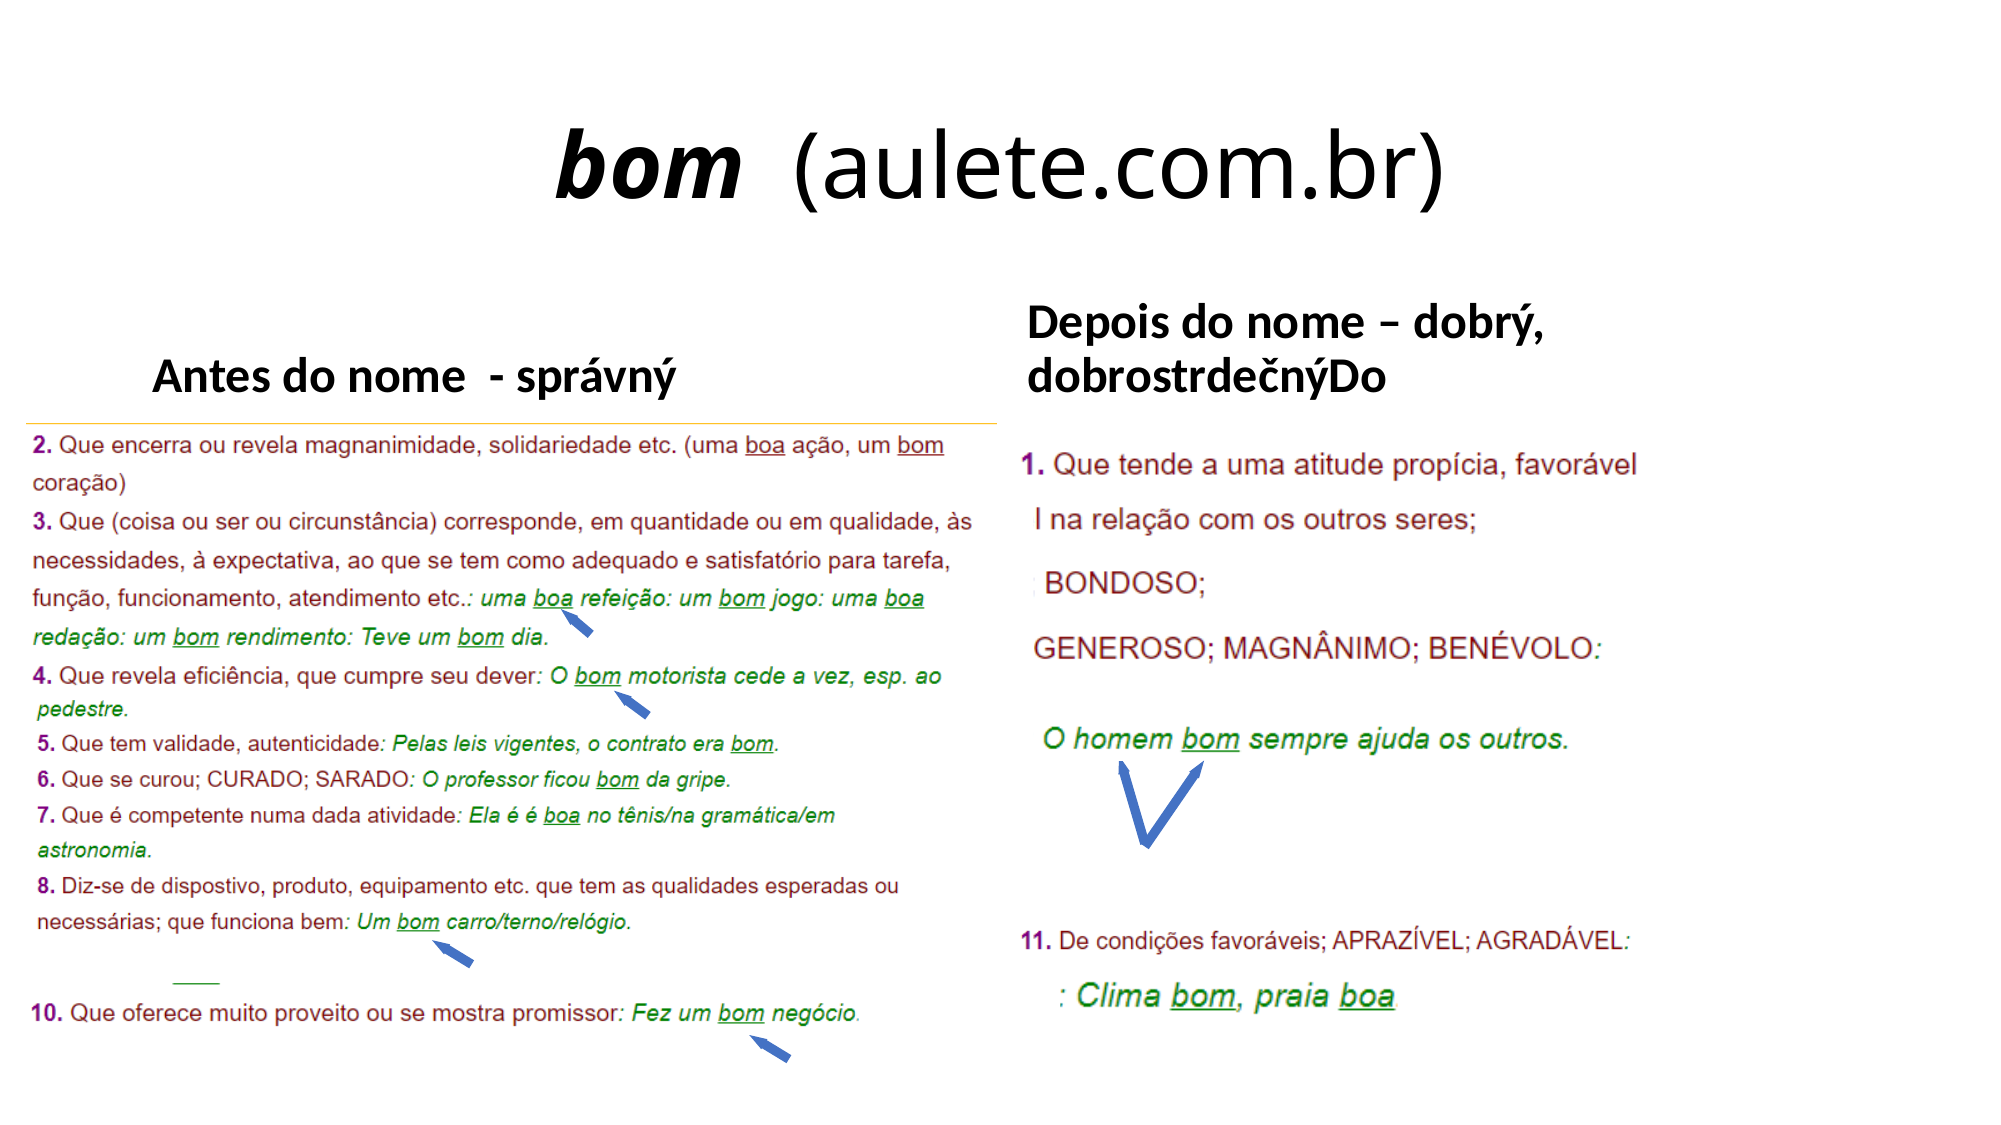

# bom (aulete.com.br)
Antes do nome - správný
Depois do nome – dobrý, dobrostrdečnýDo